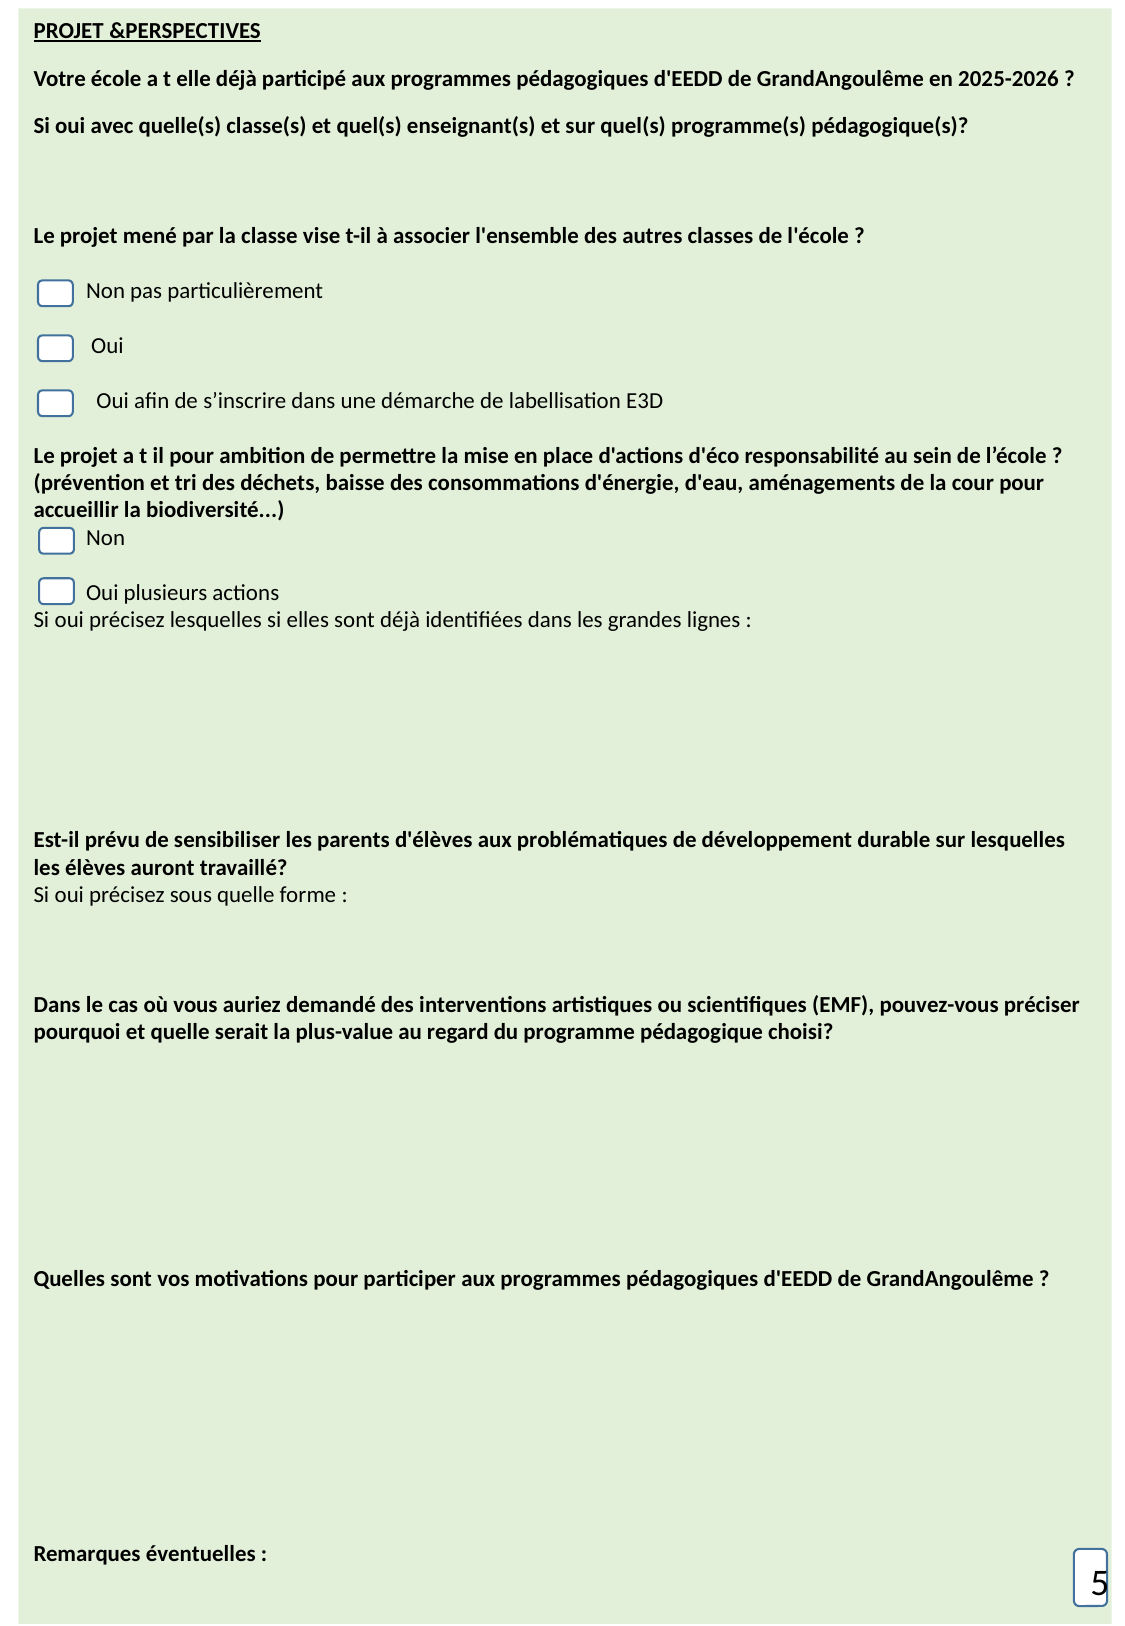

PROJET &PERSPECTIVES
Votre école a t elle déjà participé aux programmes pédagogiques d'EEDD de GrandAngoulême en 2025-2026 ?
Si oui avec quelle(s) classe(s) et quel(s) enseignant(s) et sur quel(s) programme(s) pédagogique(s)?
Le projet mené par la classe vise t-il à associer l'ensemble des autres classes de l'école ?
 Non pas particulièrement
 Oui
 Oui afin de s’inscrire dans une démarche de labellisation E3D
Le projet a t il pour ambition de permettre la mise en place d'actions d'éco responsabilité au sein de l’école ? (prévention et tri des déchets, baisse des consommations d'énergie, d'eau, aménagements de la cour pour accueillir la biodiversité...)
 Non
 Oui plusieurs actions
Si oui précisez lesquelles si elles sont déjà identifiées dans les grandes lignes :
Est-il prévu de sensibiliser les parents d'élèves aux problématiques de développement durable sur lesquelles les élèves auront travaillé?
Si oui précisez sous quelle forme :
Dans le cas où vous auriez demandé des interventions artistiques ou scientifiques (EMF), pouvez-vous préciser pourquoi et quelle serait la plus-value au regard du programme pédagogique choisi?
Quelles sont vos motivations pour participer aux programmes pédagogiques d'EEDD de GrandAngoulême ?
Remarques éventuelles :
5